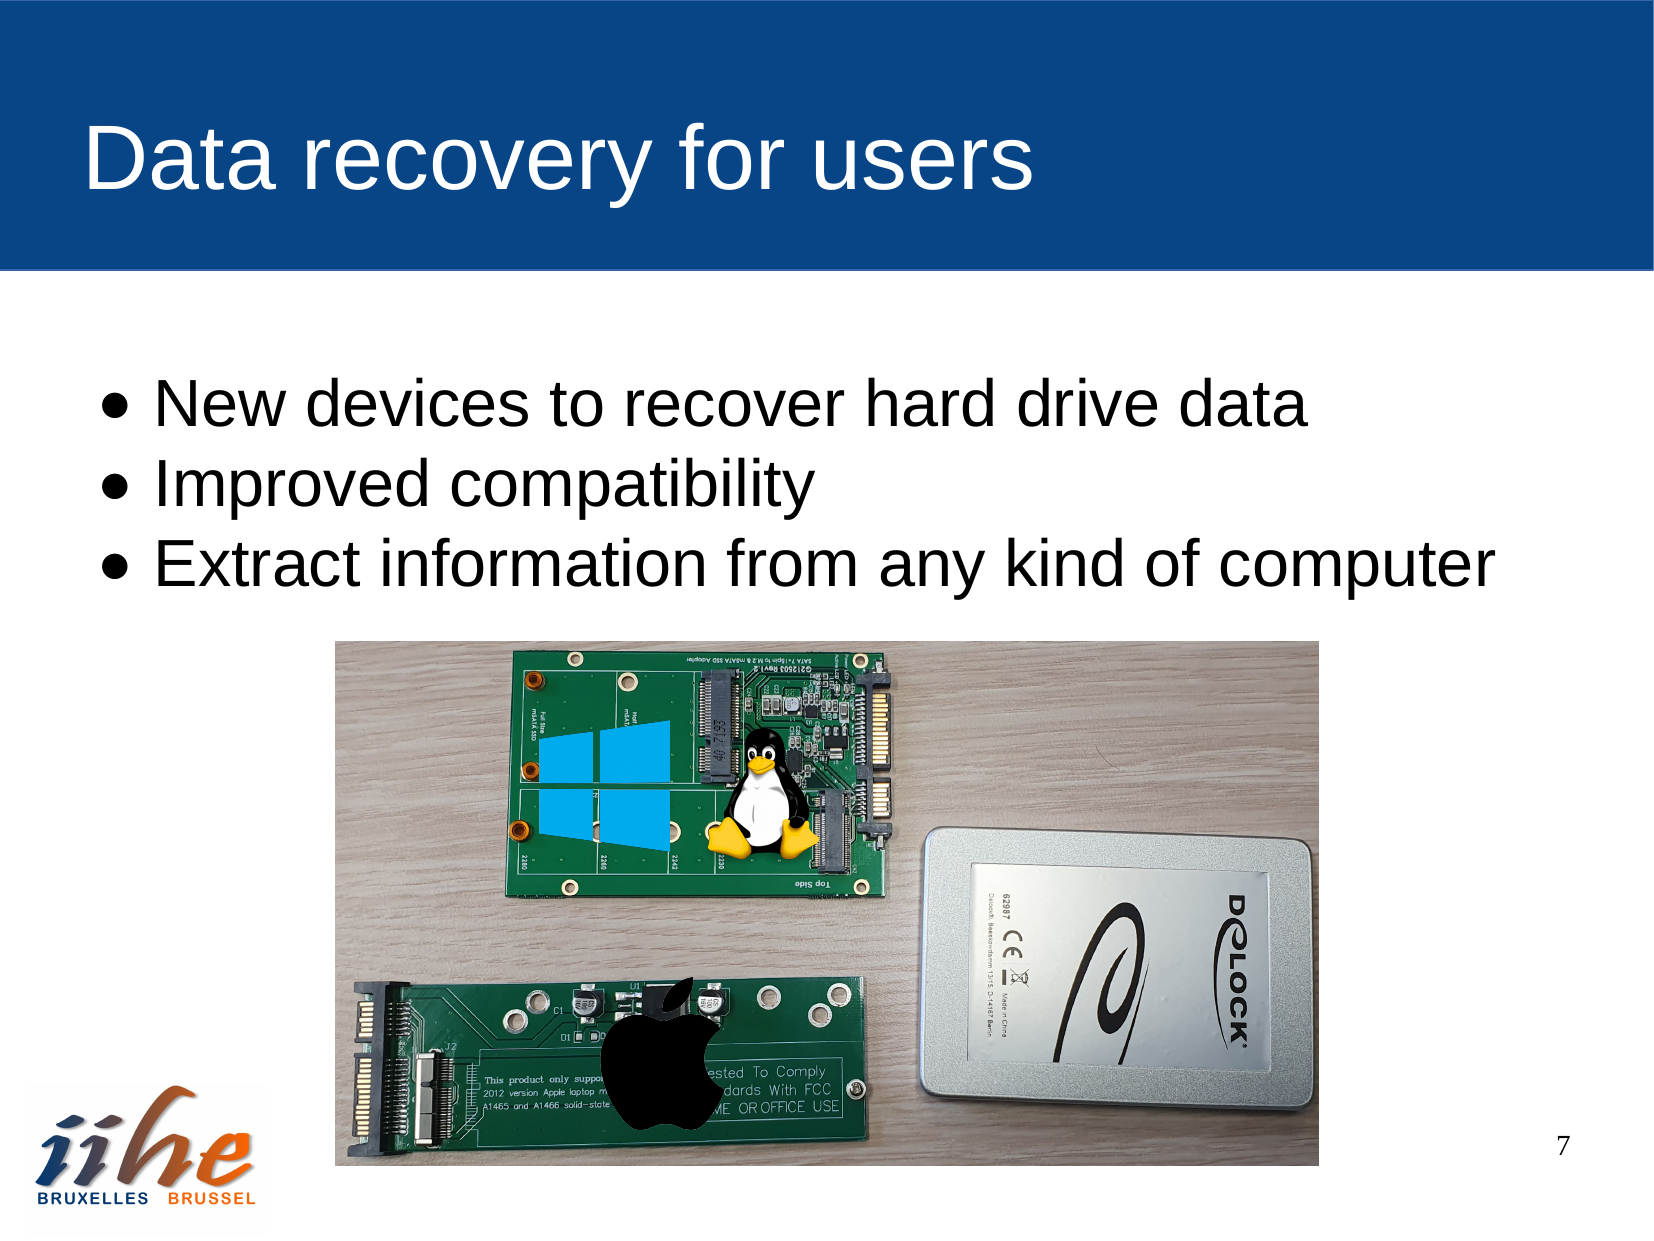

Data recovery for users
New devices to recover hard drive data
Improved compatibility
Extract information from any kind of computer
7